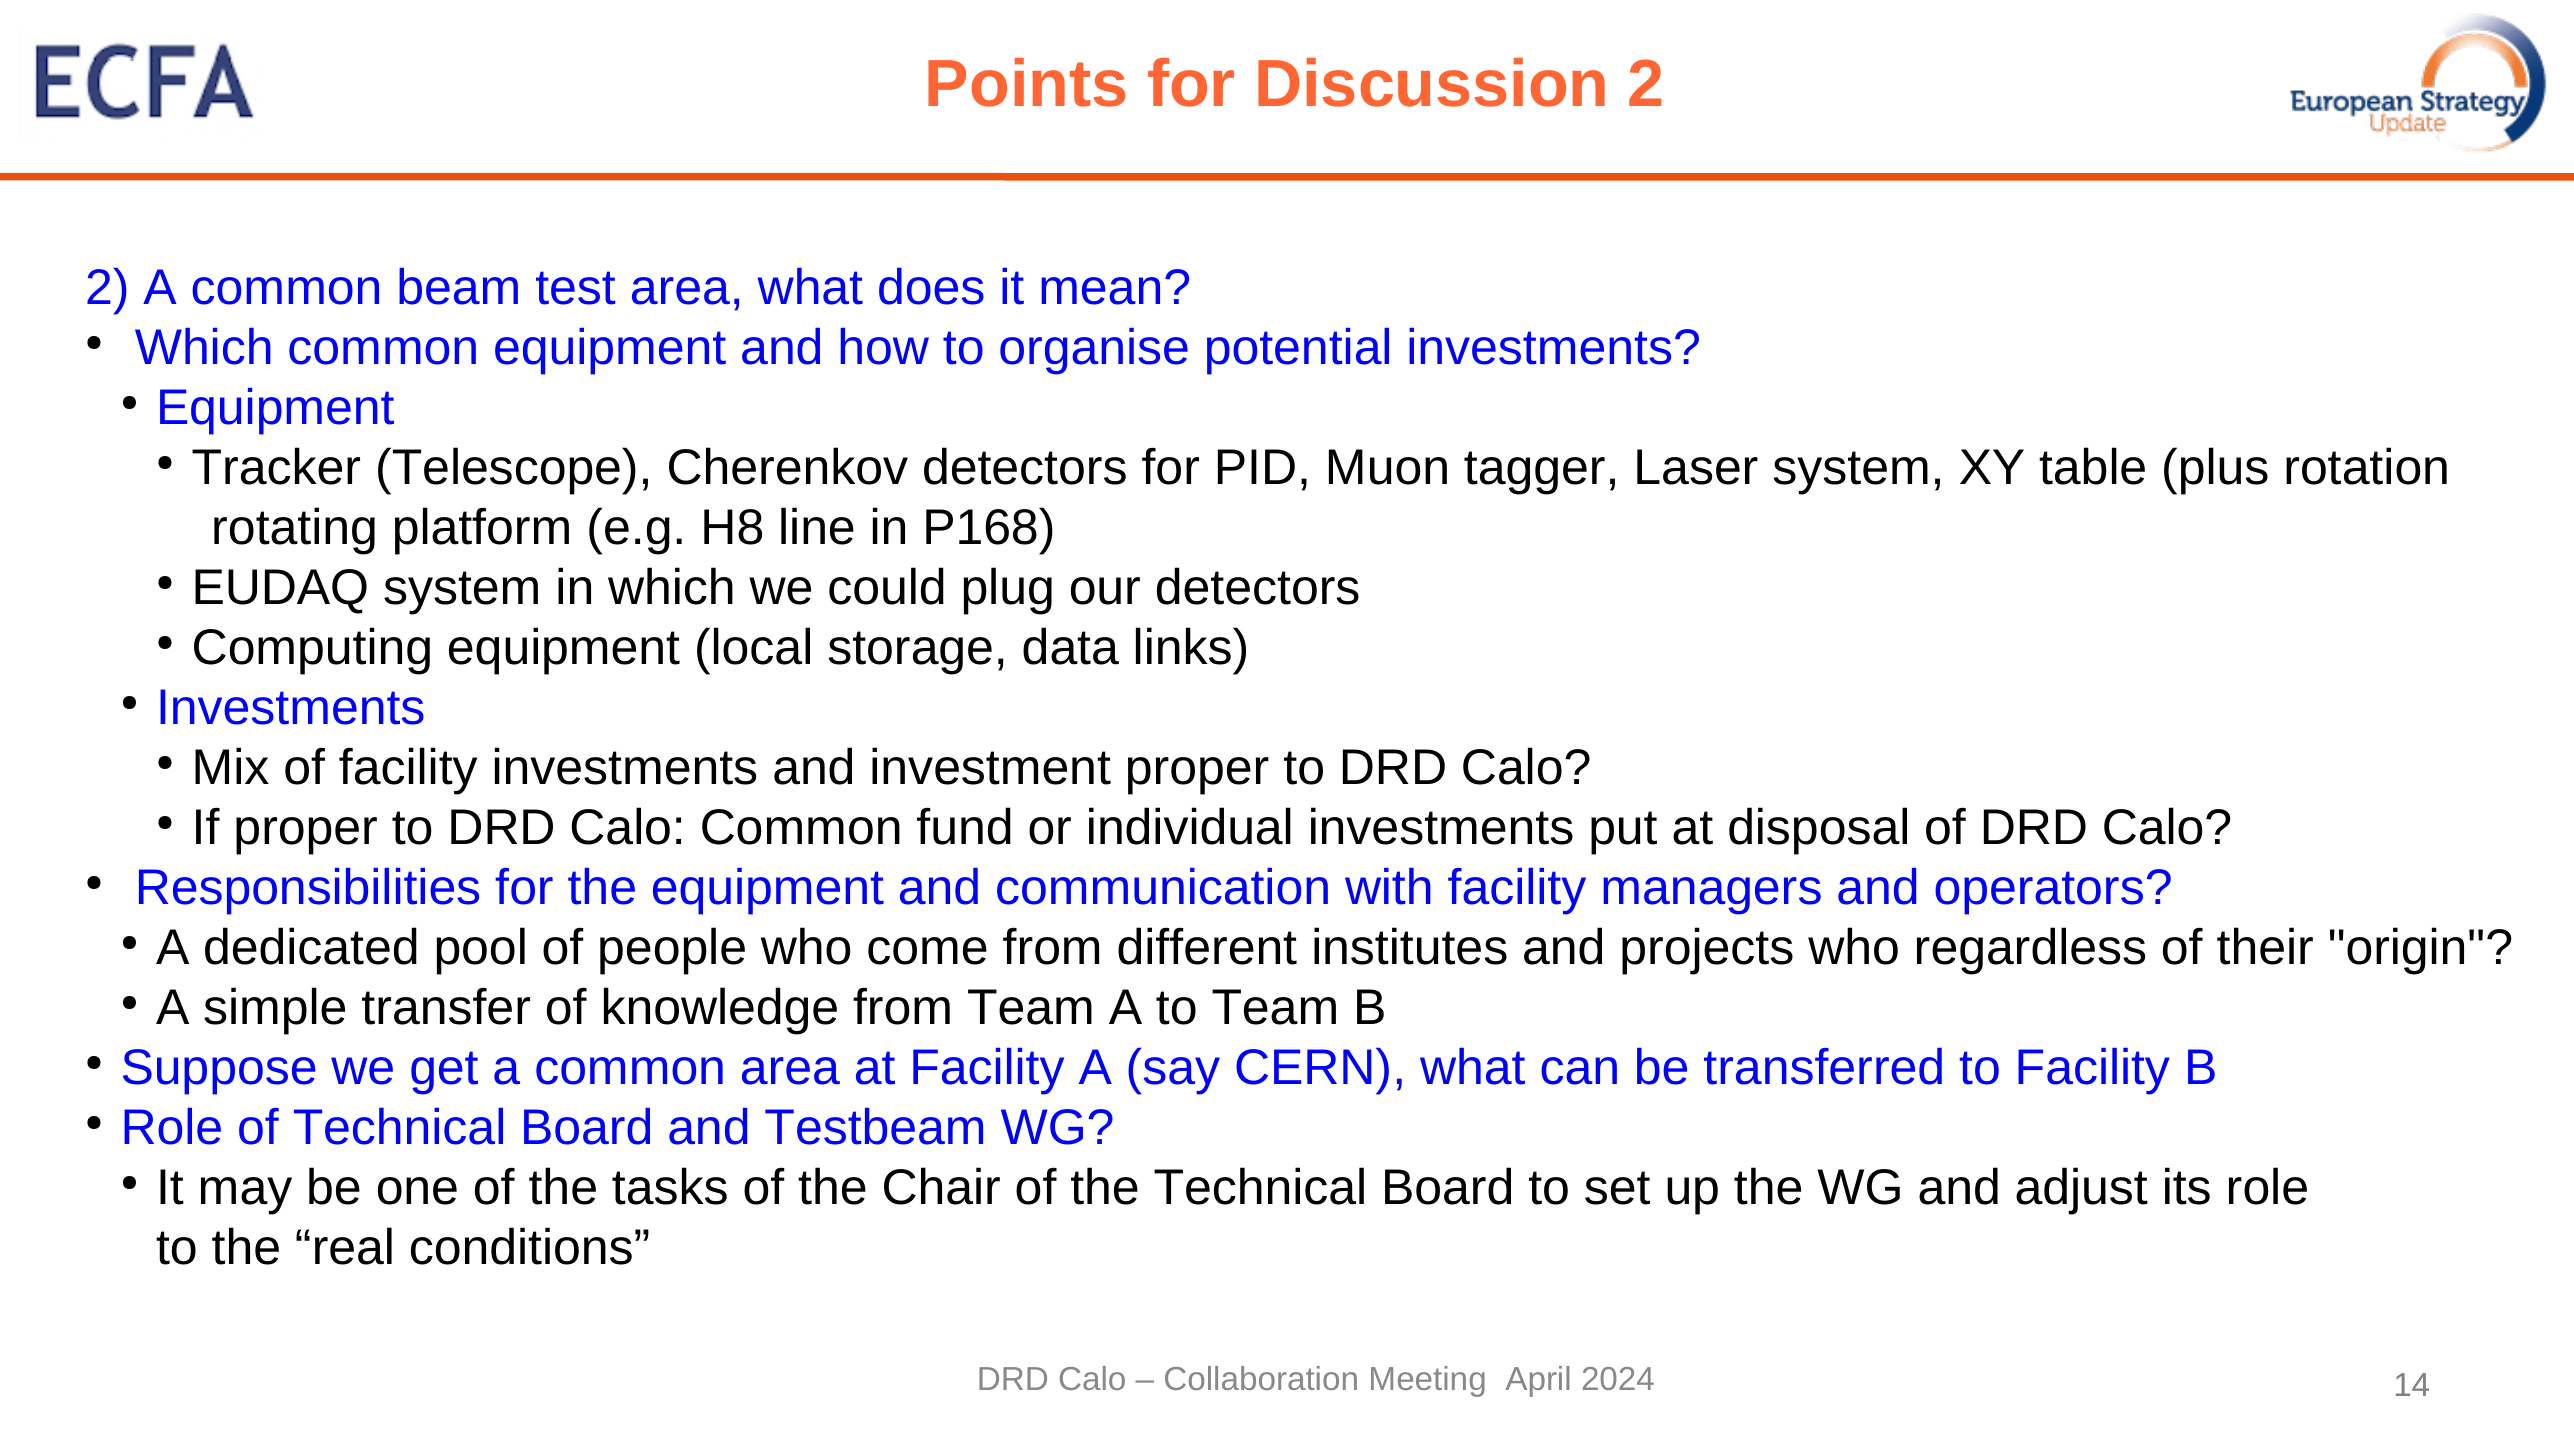

# Points for Discussion 2
2) A common beam test area, what does it mean?
 Which common equipment and how to organise potential investments?
Equipment
Tracker (Telescope), Cherenkov detectors for PID, Muon tagger, Laser system, XY table (plus rotation
 rotating platform (e.g. H8 line in P168)
EUDAQ system in which we could plug our detectors
Computing equipment (local storage, data links)
Investments
Mix of facility investments and investment proper to DRD Calo?
If proper to DRD Calo: Common fund or individual investments put at disposal of DRD Calo?
 Responsibilities for the equipment and communication with facility managers and operators?
A dedicated pool of people who come from different institutes and projects who regardless of their "origin"?
A simple transfer of knowledge from Team A to Team B
Suppose we get a common area at Facility A (say CERN), what can be transferred to Facility B
Role of Technical Board and Testbeam WG?
It may be one of the tasks of the Chair of the Technical Board to set up the WG and adjust its role
to the “real conditions”
14